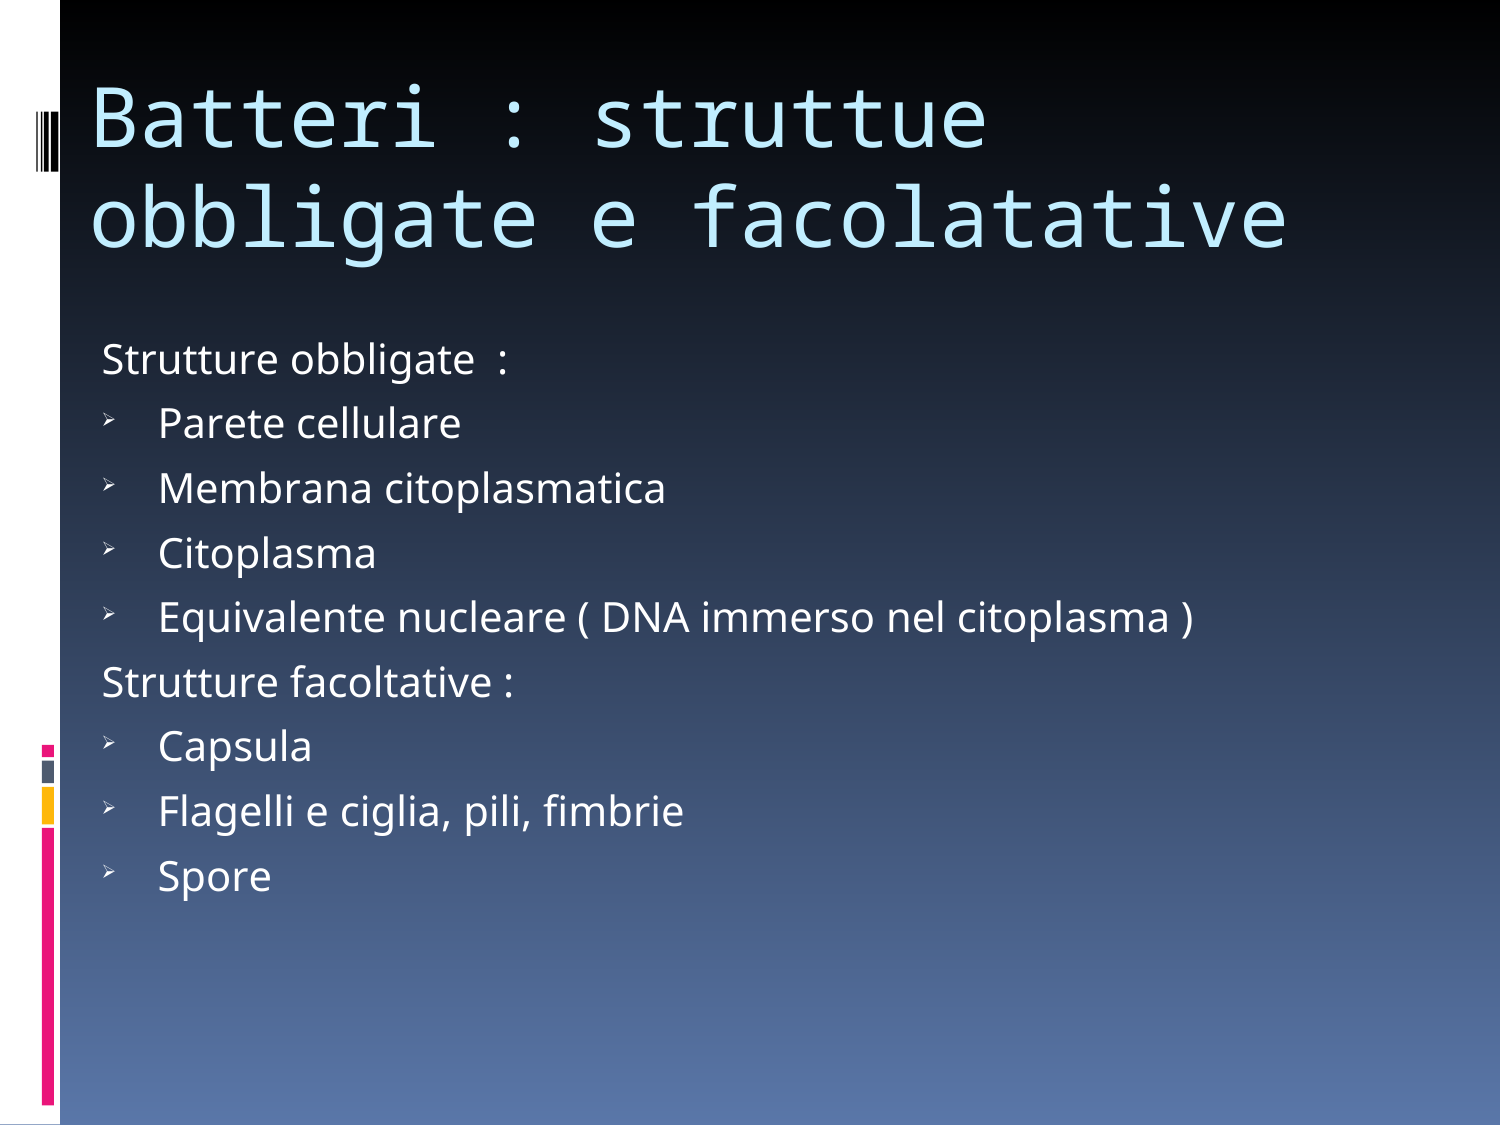

# Batteri : struttue obbligate e facolatative
Strutture obbligate :
Parete cellulare
Membrana citoplasmatica
Citoplasma
Equivalente nucleare ( DNA immerso nel citoplasma )
Strutture facoltative :
Capsula
Flagelli e ciglia, pili, fimbrie
Spore